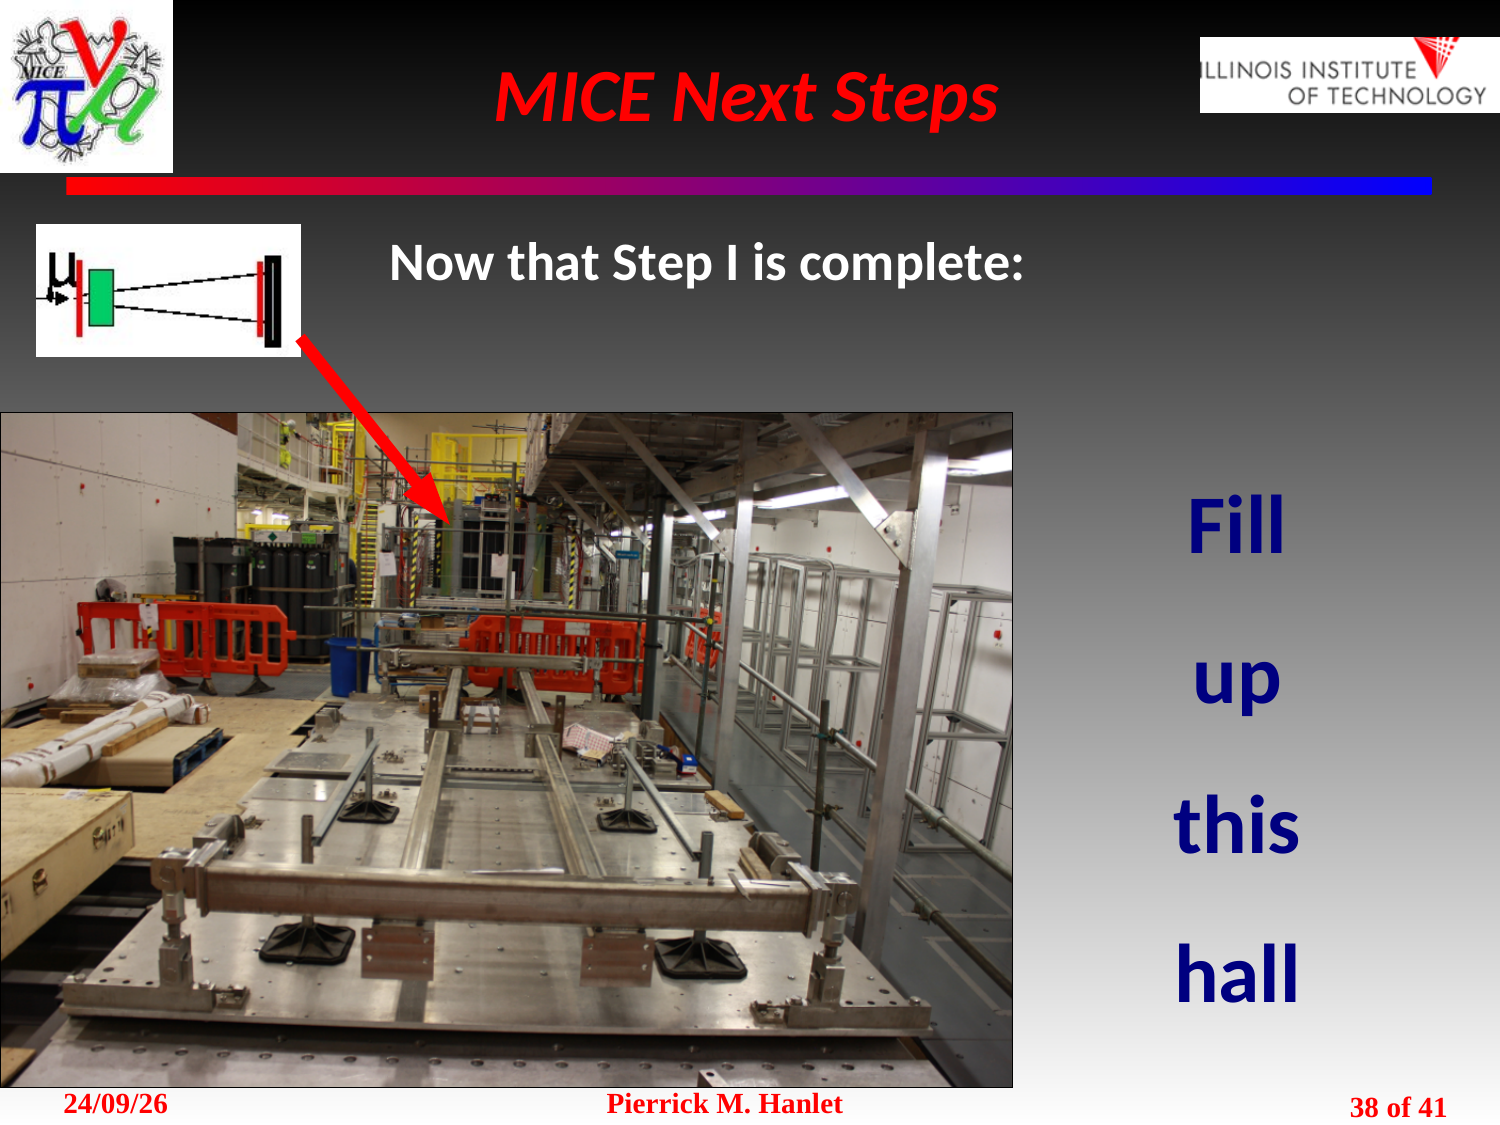

# MICE Next Steps
Now that Step I is complete:
Fill
up
this
hall
38
Pierrick Hanlet